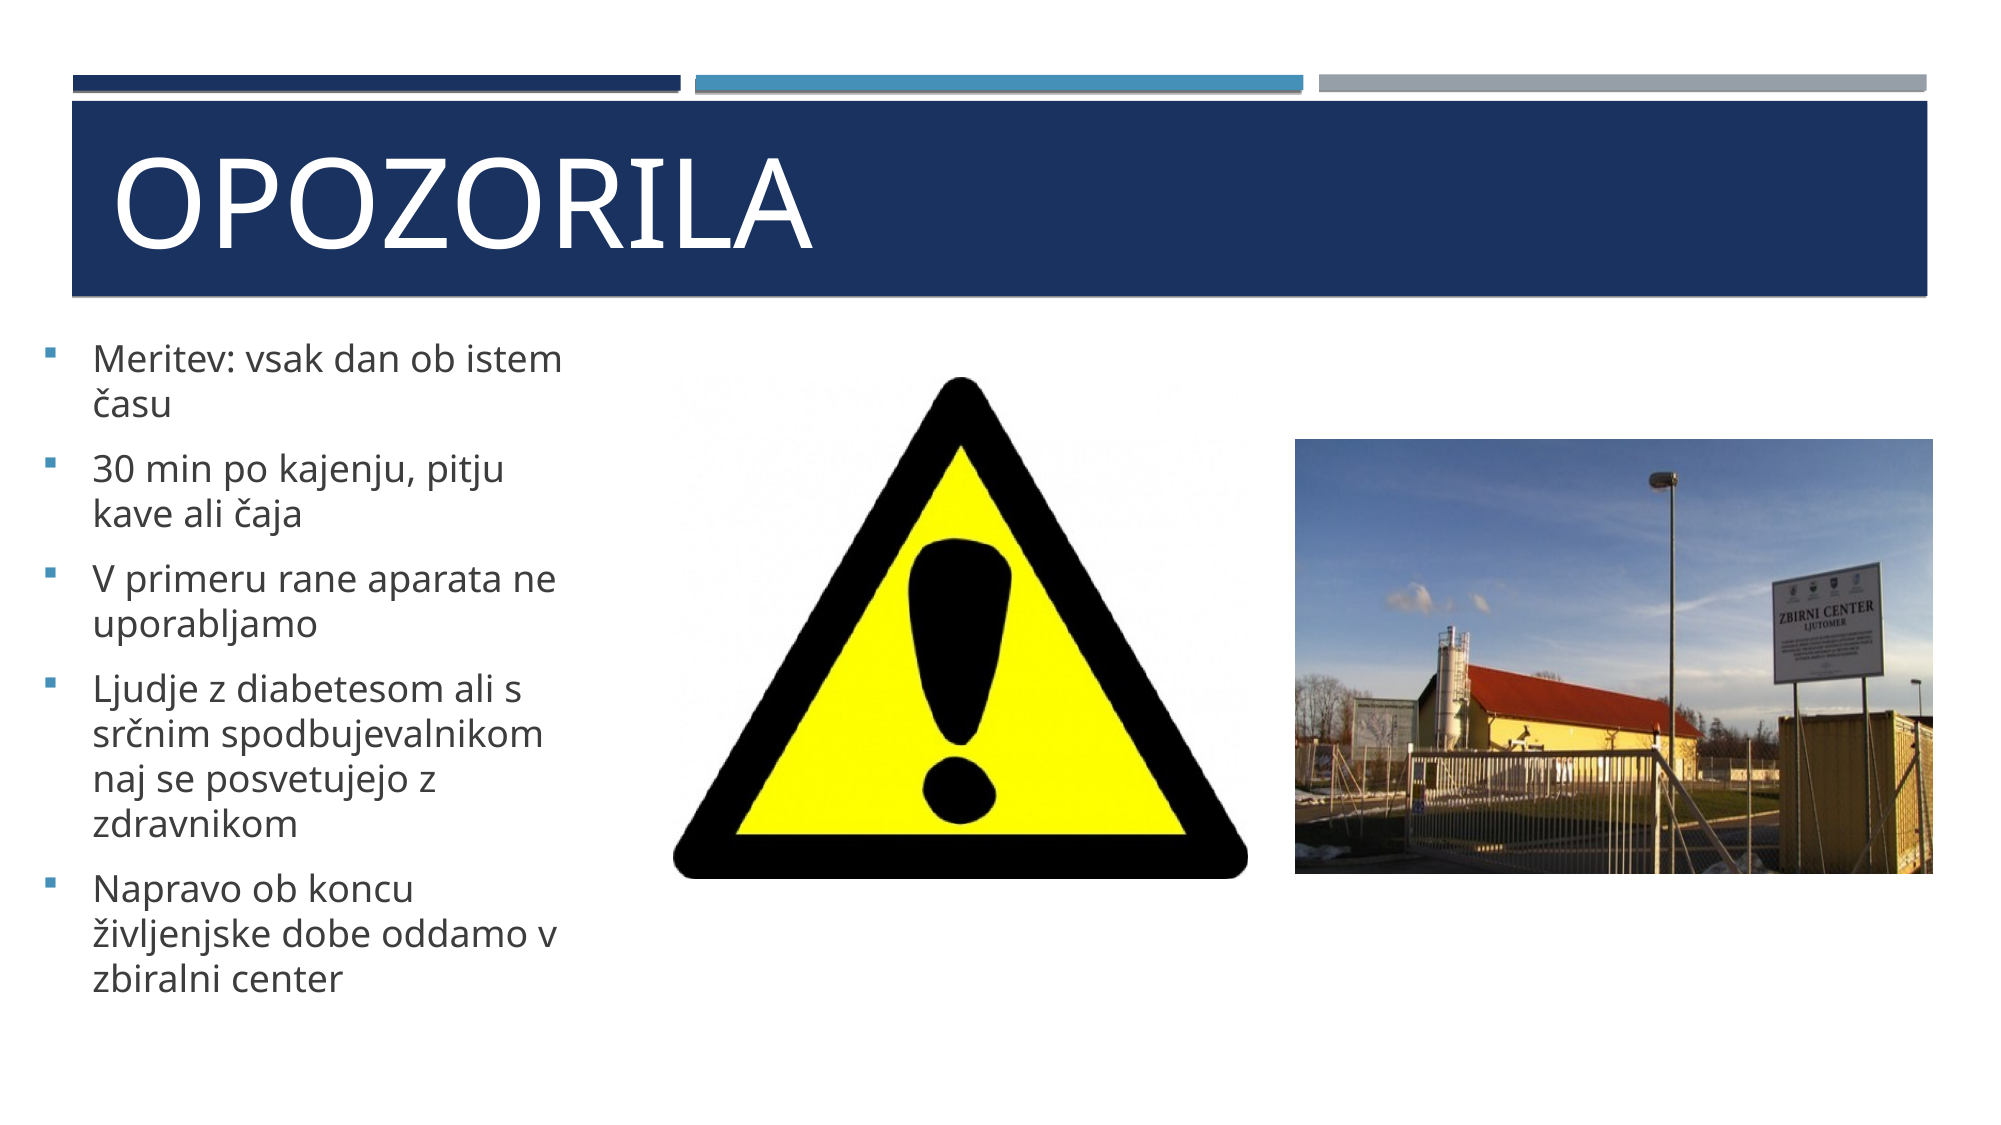

# opozorila
Meritev: vsak dan ob istem času
30 min po kajenju, pitju kave ali čaja
V primeru rane aparata ne uporabljamo
Ljudje z diabetesom ali s srčnim spodbujevalnikom naj se posvetujejo z zdravnikom
Napravo ob koncu življenjske dobe oddamo v zbiralni center